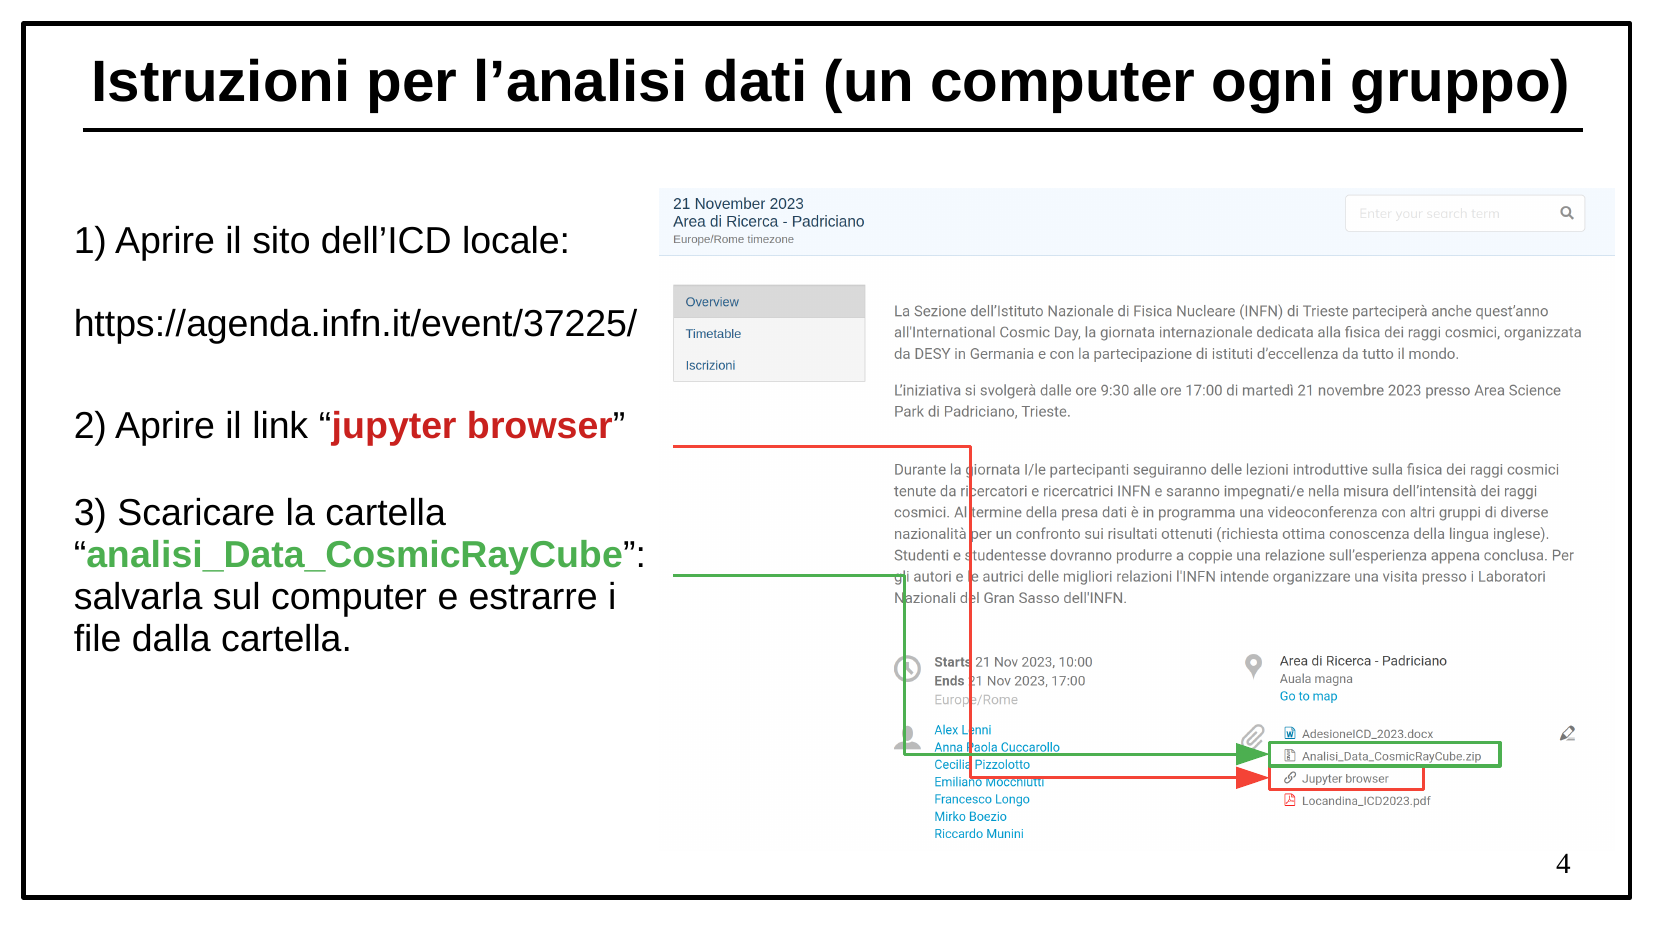

Istruzioni per l’analisi dati (un computer ogni gruppo)
1) Aprire il sito dell’ICD locale:
https://agenda.infn.it/event/37225/
2) Aprire il link “jupyter browser”
3) Scaricare la cartella “analisi_Data_CosmicRayCube”:
salvarla sul computer e estrarre i file dalla cartella.
4